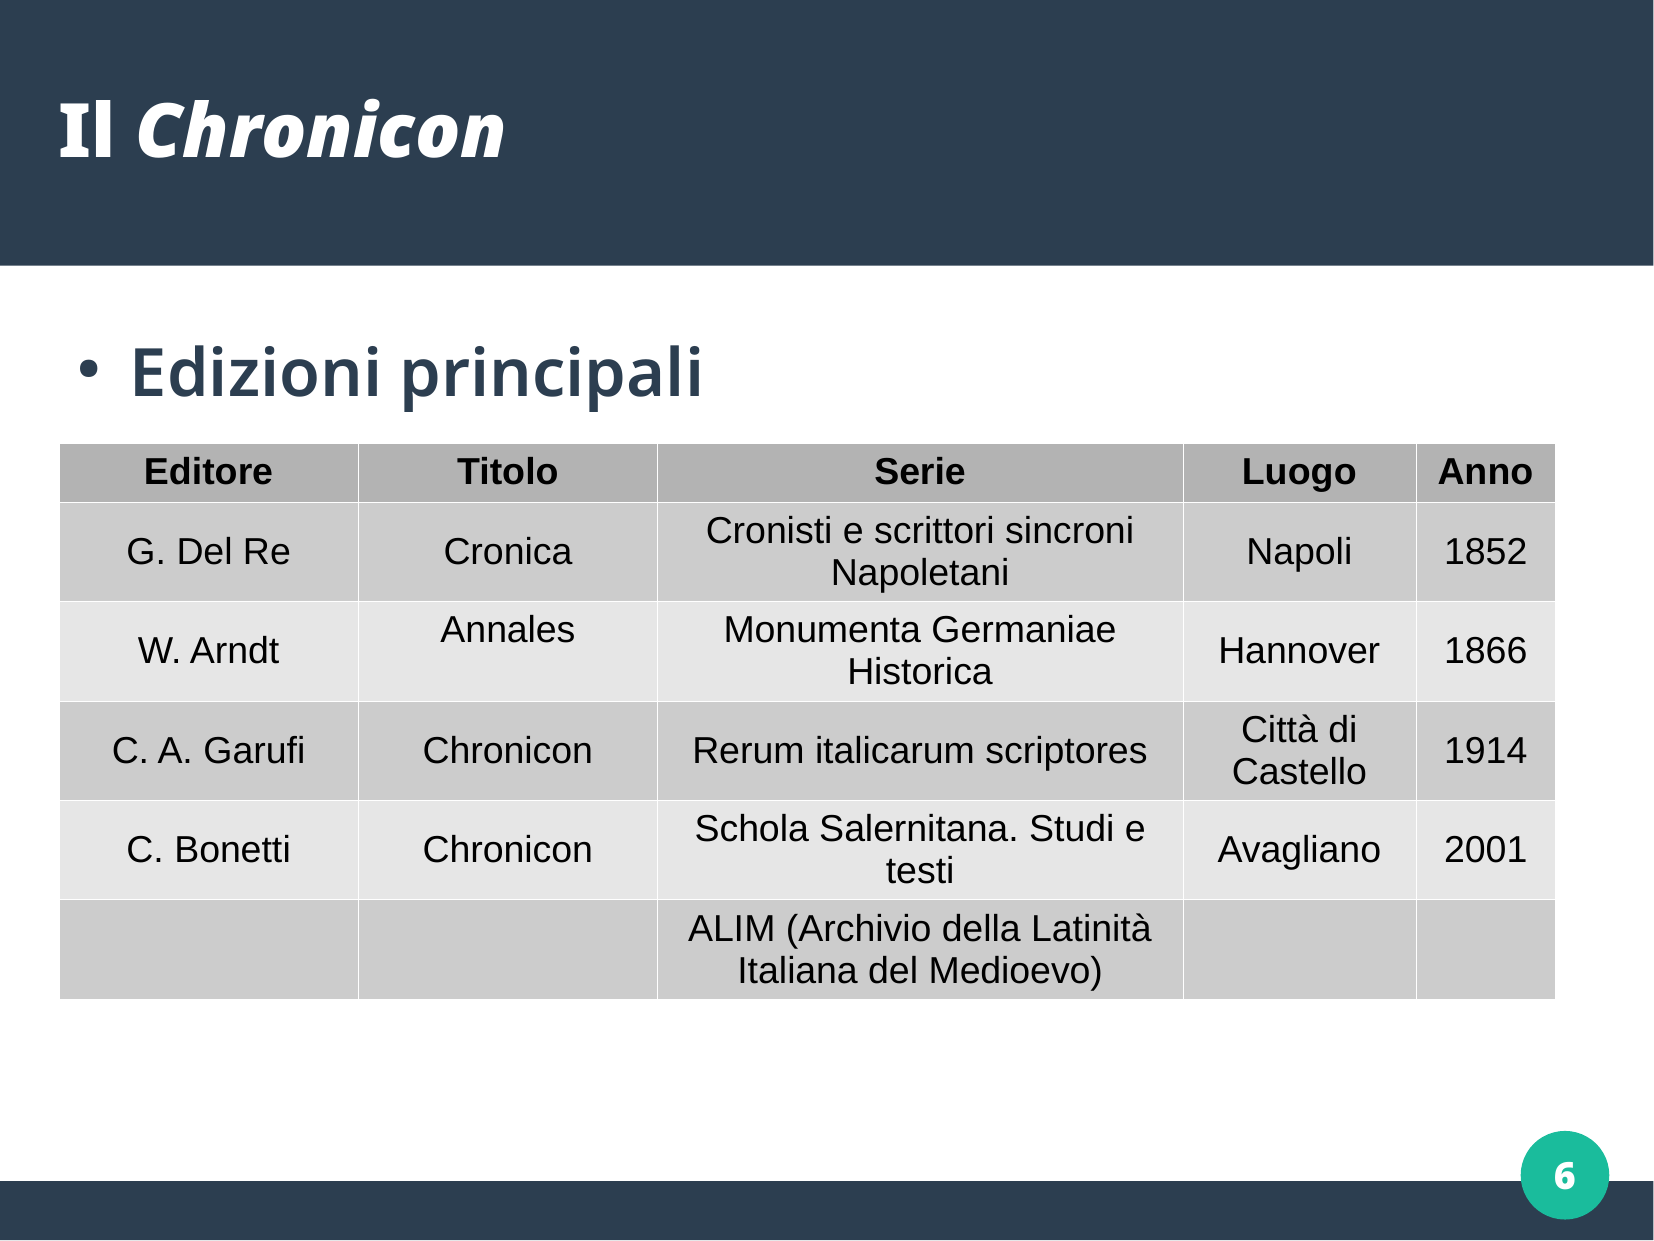

# Il Chronicon
Edizioni principali
| Editore | Titolo | Serie | Luogo | Anno |
| --- | --- | --- | --- | --- |
| G. Del Re | Cronica | Cronisti e scrittori sincroni Napoletani | Napoli | 1852 |
| W. Arndt | Annales | Monumenta Germaniae Historica | Hannover | 1866 |
| C. A. Garufi | Chronicon | Rerum italicarum scriptores | Città di Castello | 1914 |
| C. Bonetti | Chronicon | Schola Salernitana. Studi e testi | Avagliano | 2001 |
| | | ALIM (Archivio della Latinità Italiana del Medioevo) | | |
6